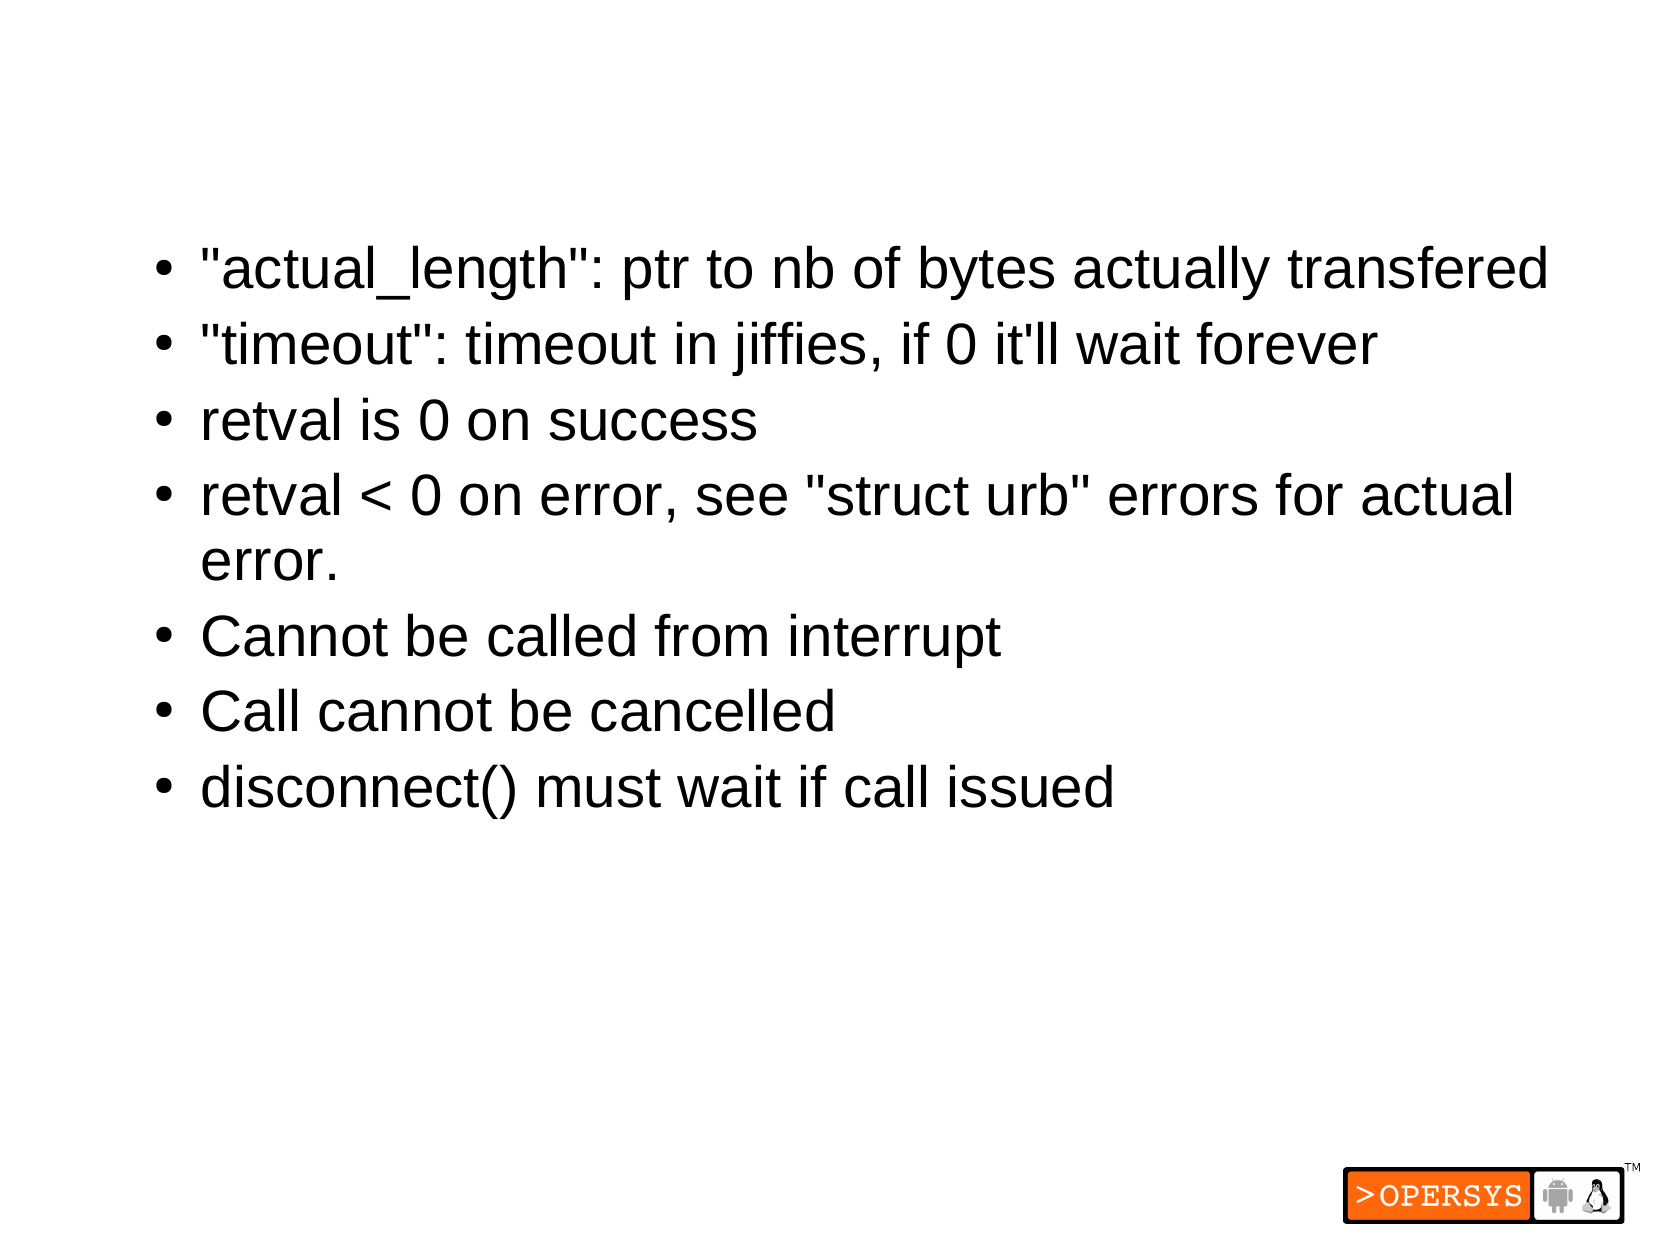

# "actual_length": ptr to nb of bytes actually transfered
"timeout": timeout in jiffies, if 0 it'll wait forever
retval is 0 on success
retval < 0 on error, see "struct urb" errors for actual error.
Cannot be called from interrupt
Call cannot be cancelled
disconnect() must wait if call issued